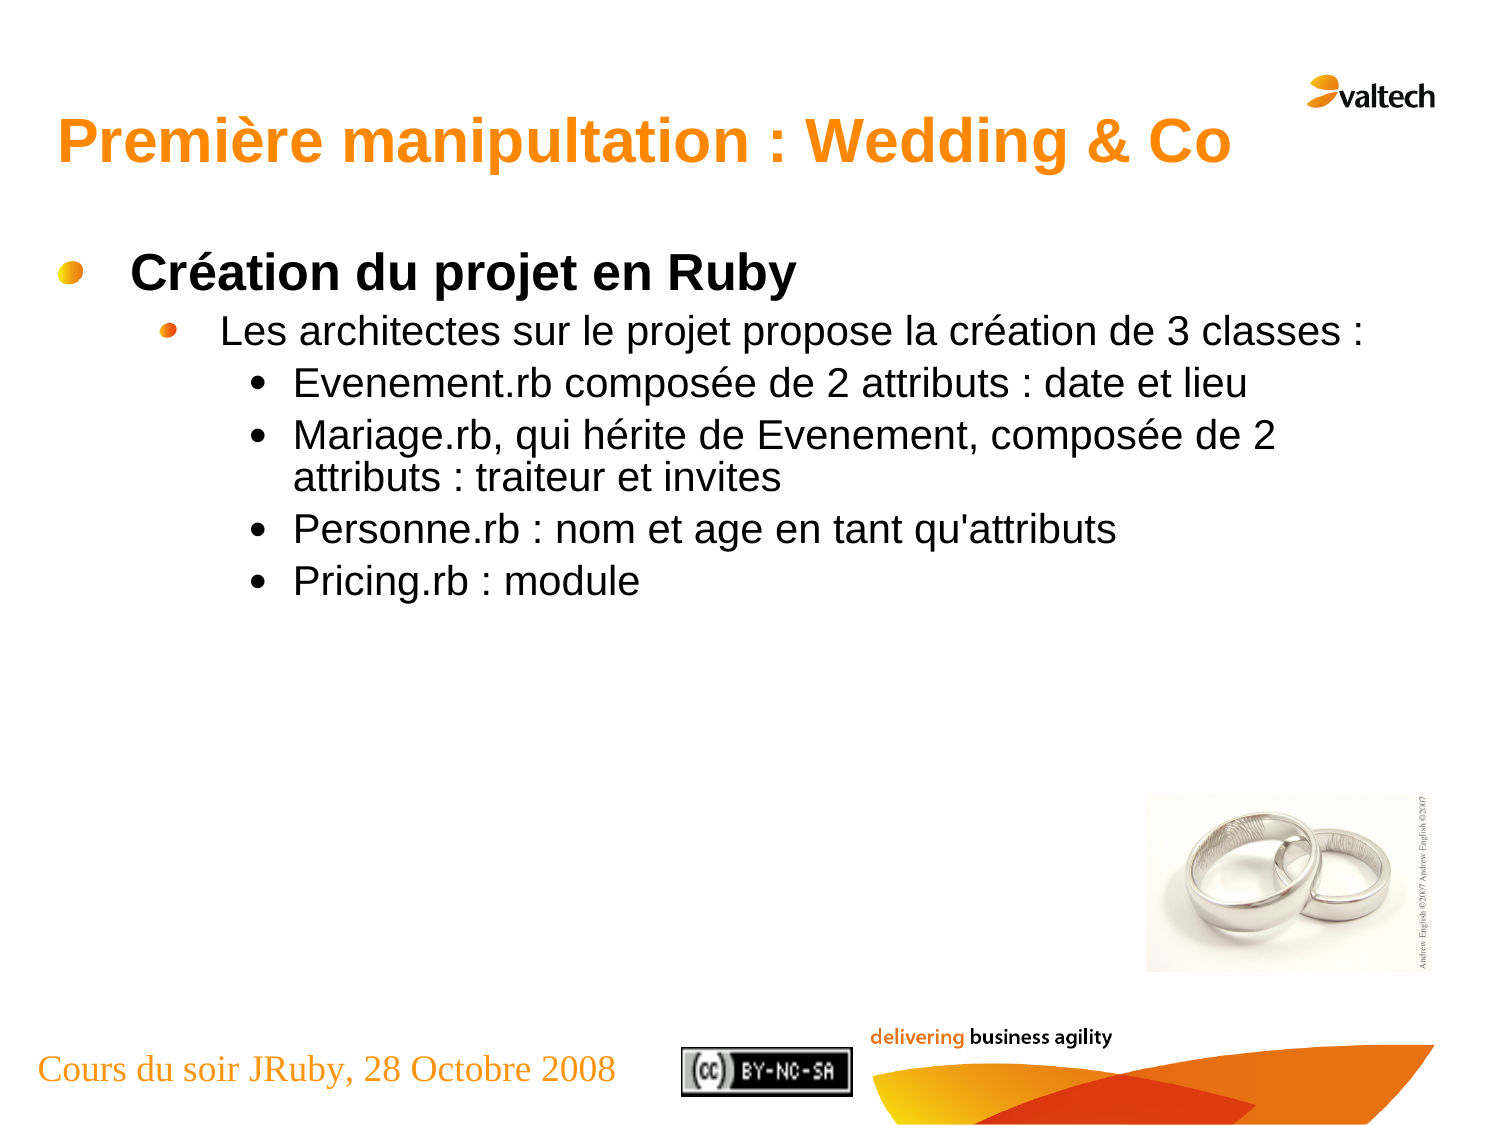

# Première manipultation : Wedding & Co
Création du projet en Ruby
Les architectes sur le projet propose la création de 3 classes :
Evenement.rb composée de 2 attributs : date et lieu
Mariage.rb, qui hérite de Evenement, composée de 2 attributs : traiteur et invites
Personne.rb : nom et age en tant qu'attributs
Pricing.rb : module
Cours du soir JRuby, 28 Octobre 2008